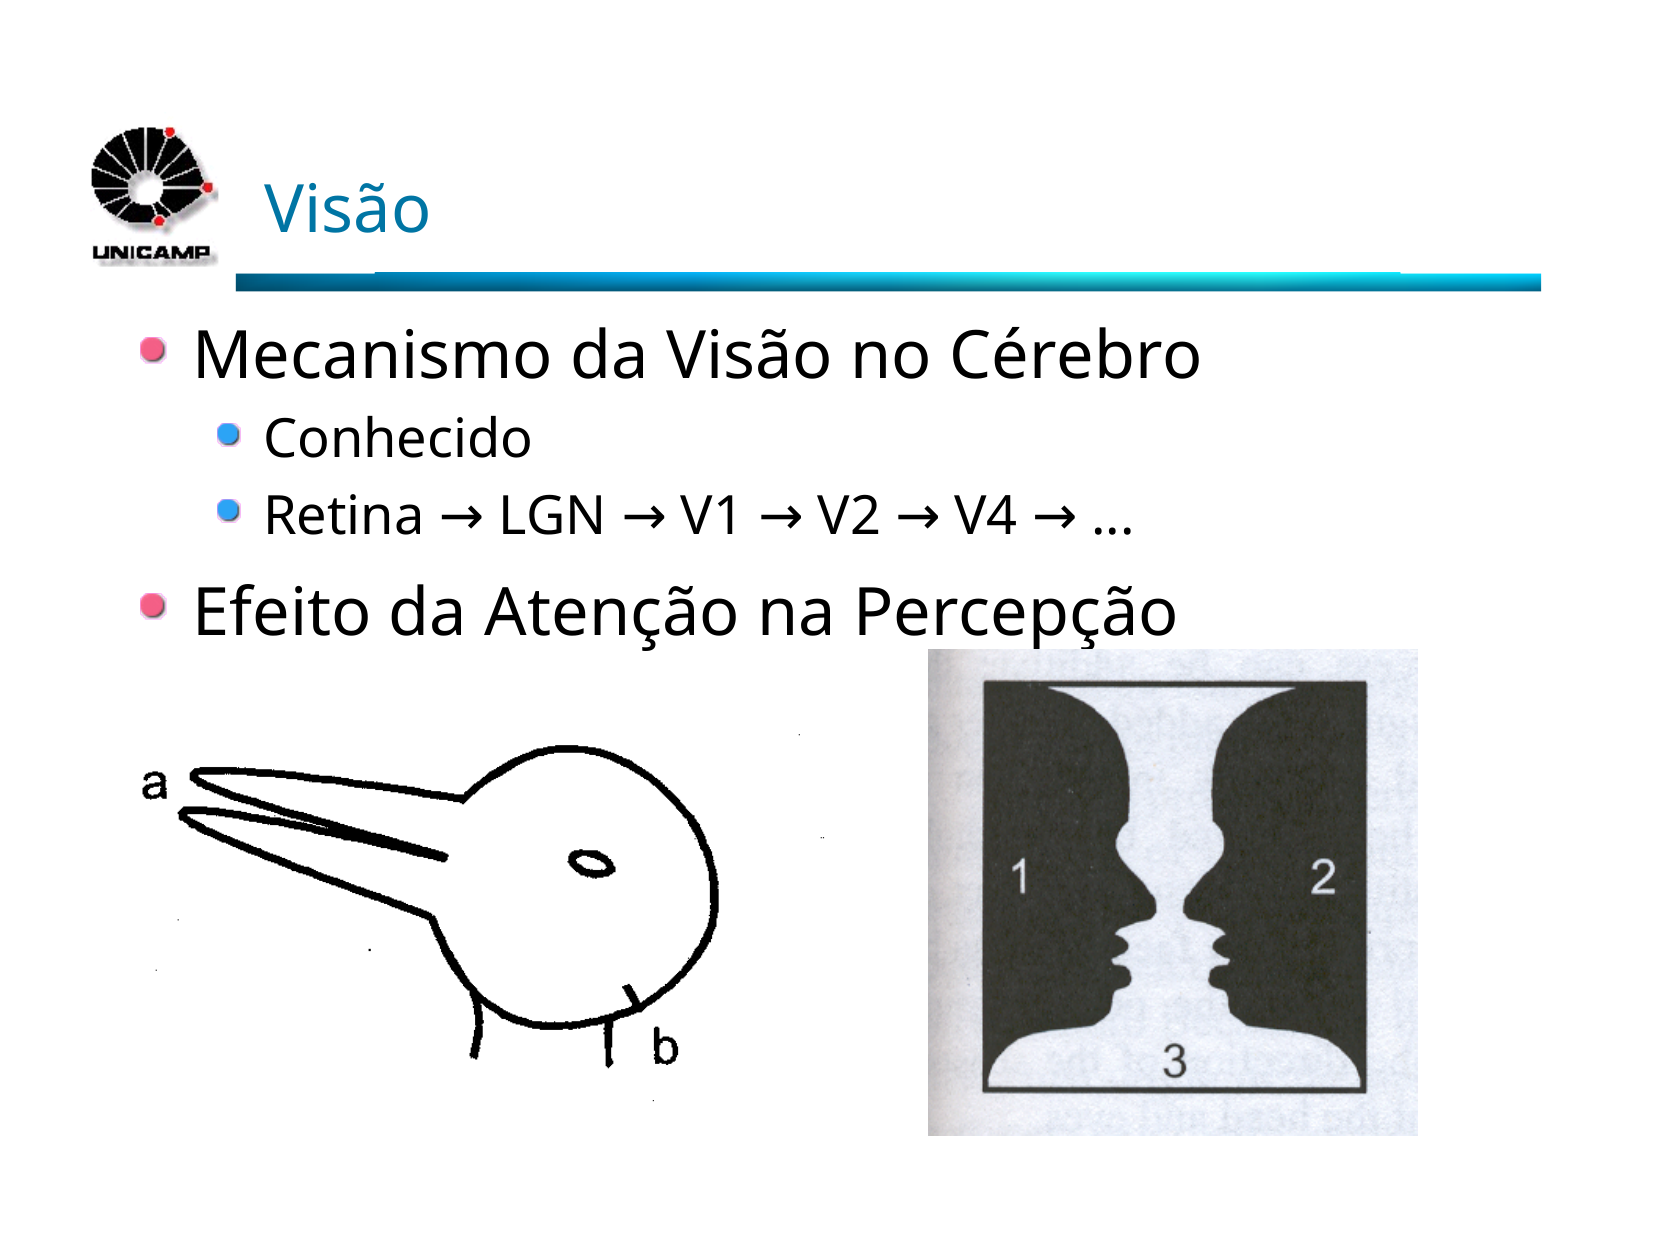

# Visão
Mecanismo da Visão no Cérebro
Conhecido
Retina → LGN → V1 → V2 → V4 → ...
Efeito da Atenção na Percepção